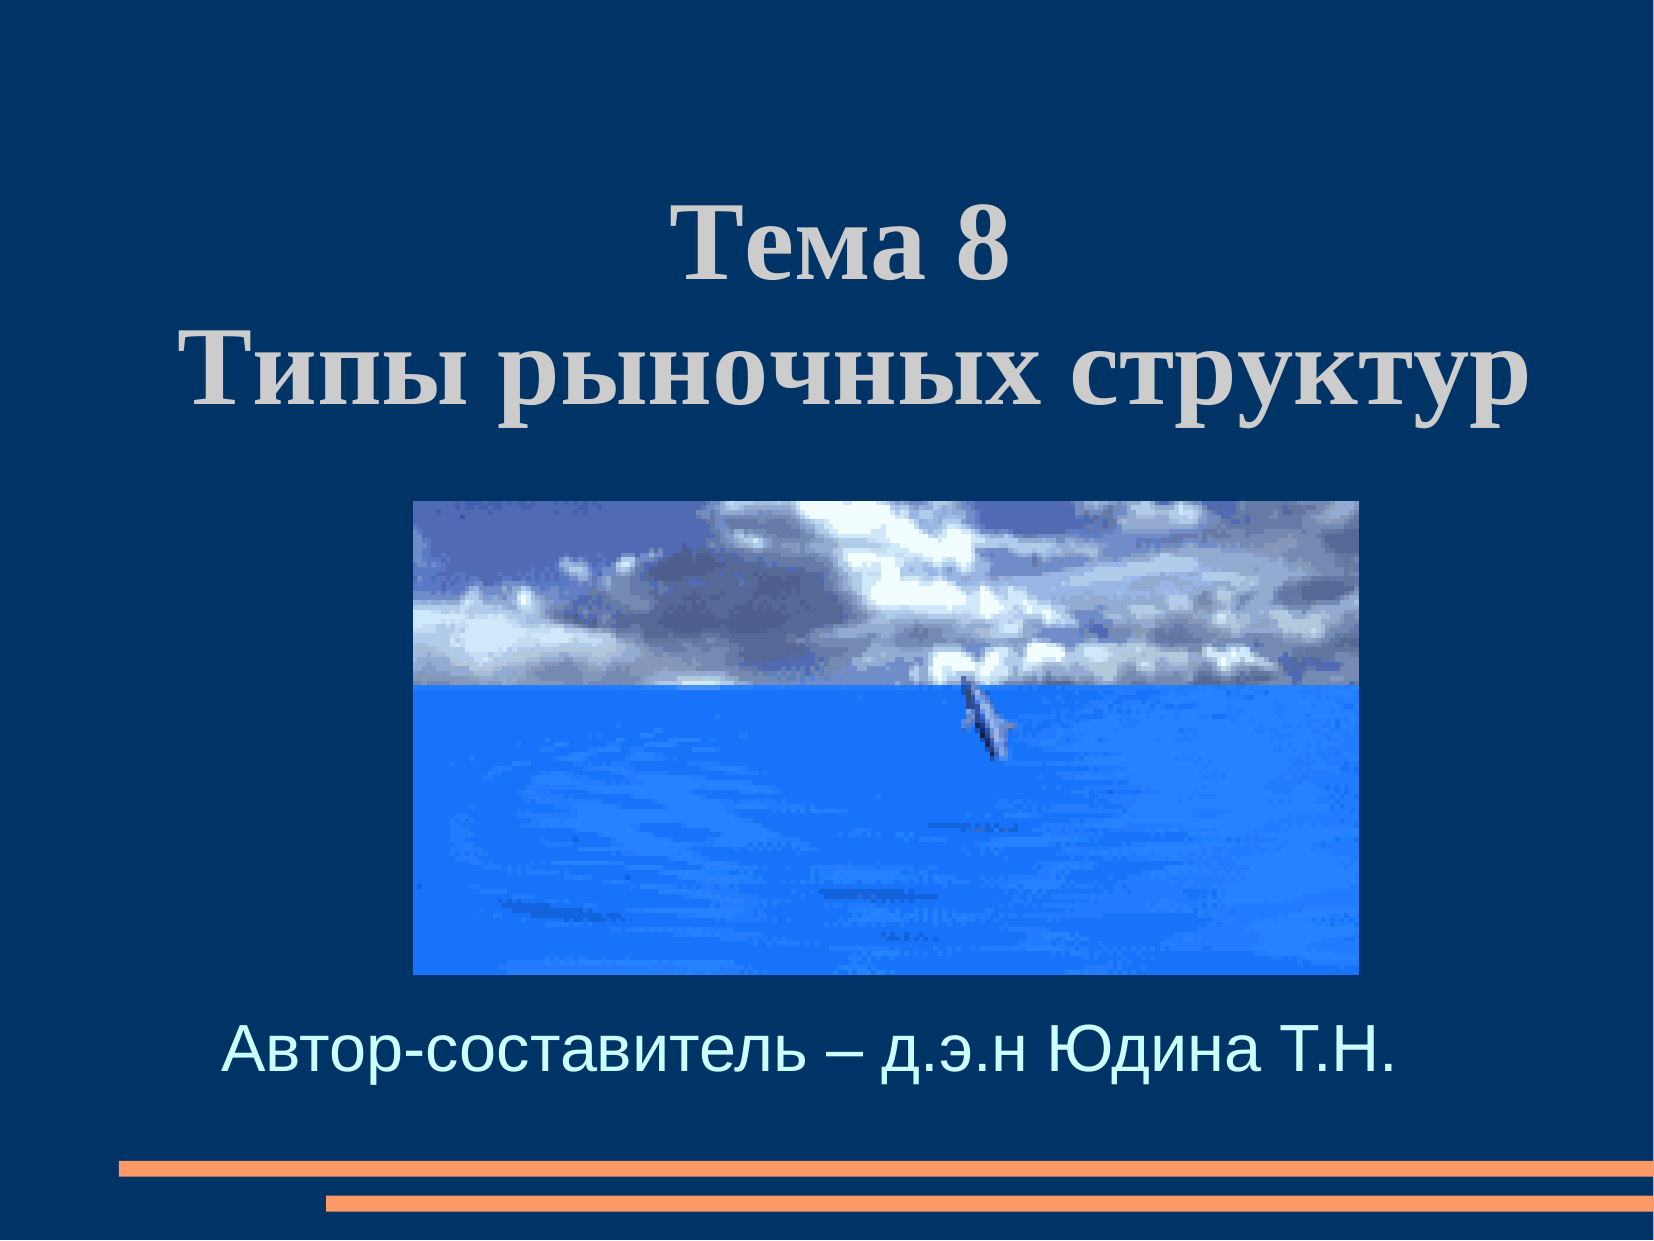

# Тема 8
 Типы рыночных структур
Автор-составитель – д.э.н Юдина Т.Н.